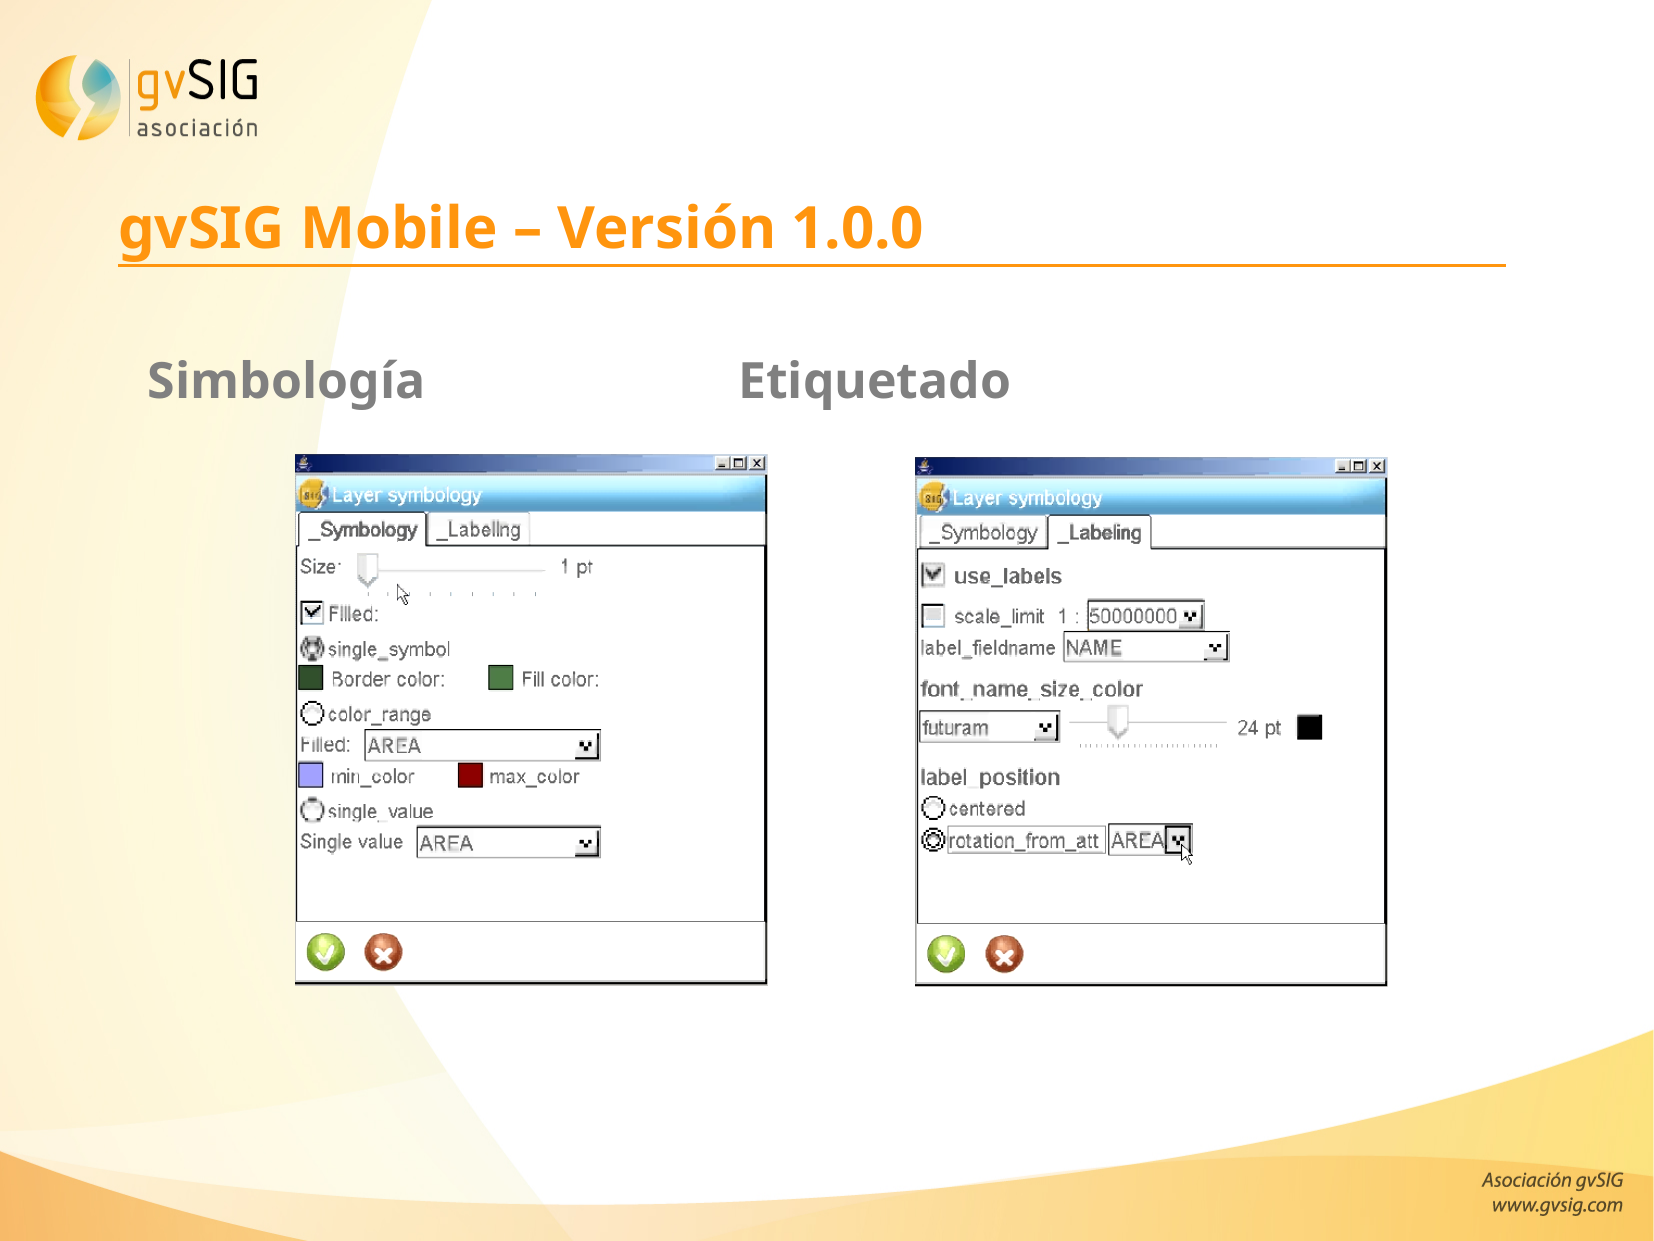

# gvSIG Mobile – Versión 1.0.0
Simbología					Etiquetado